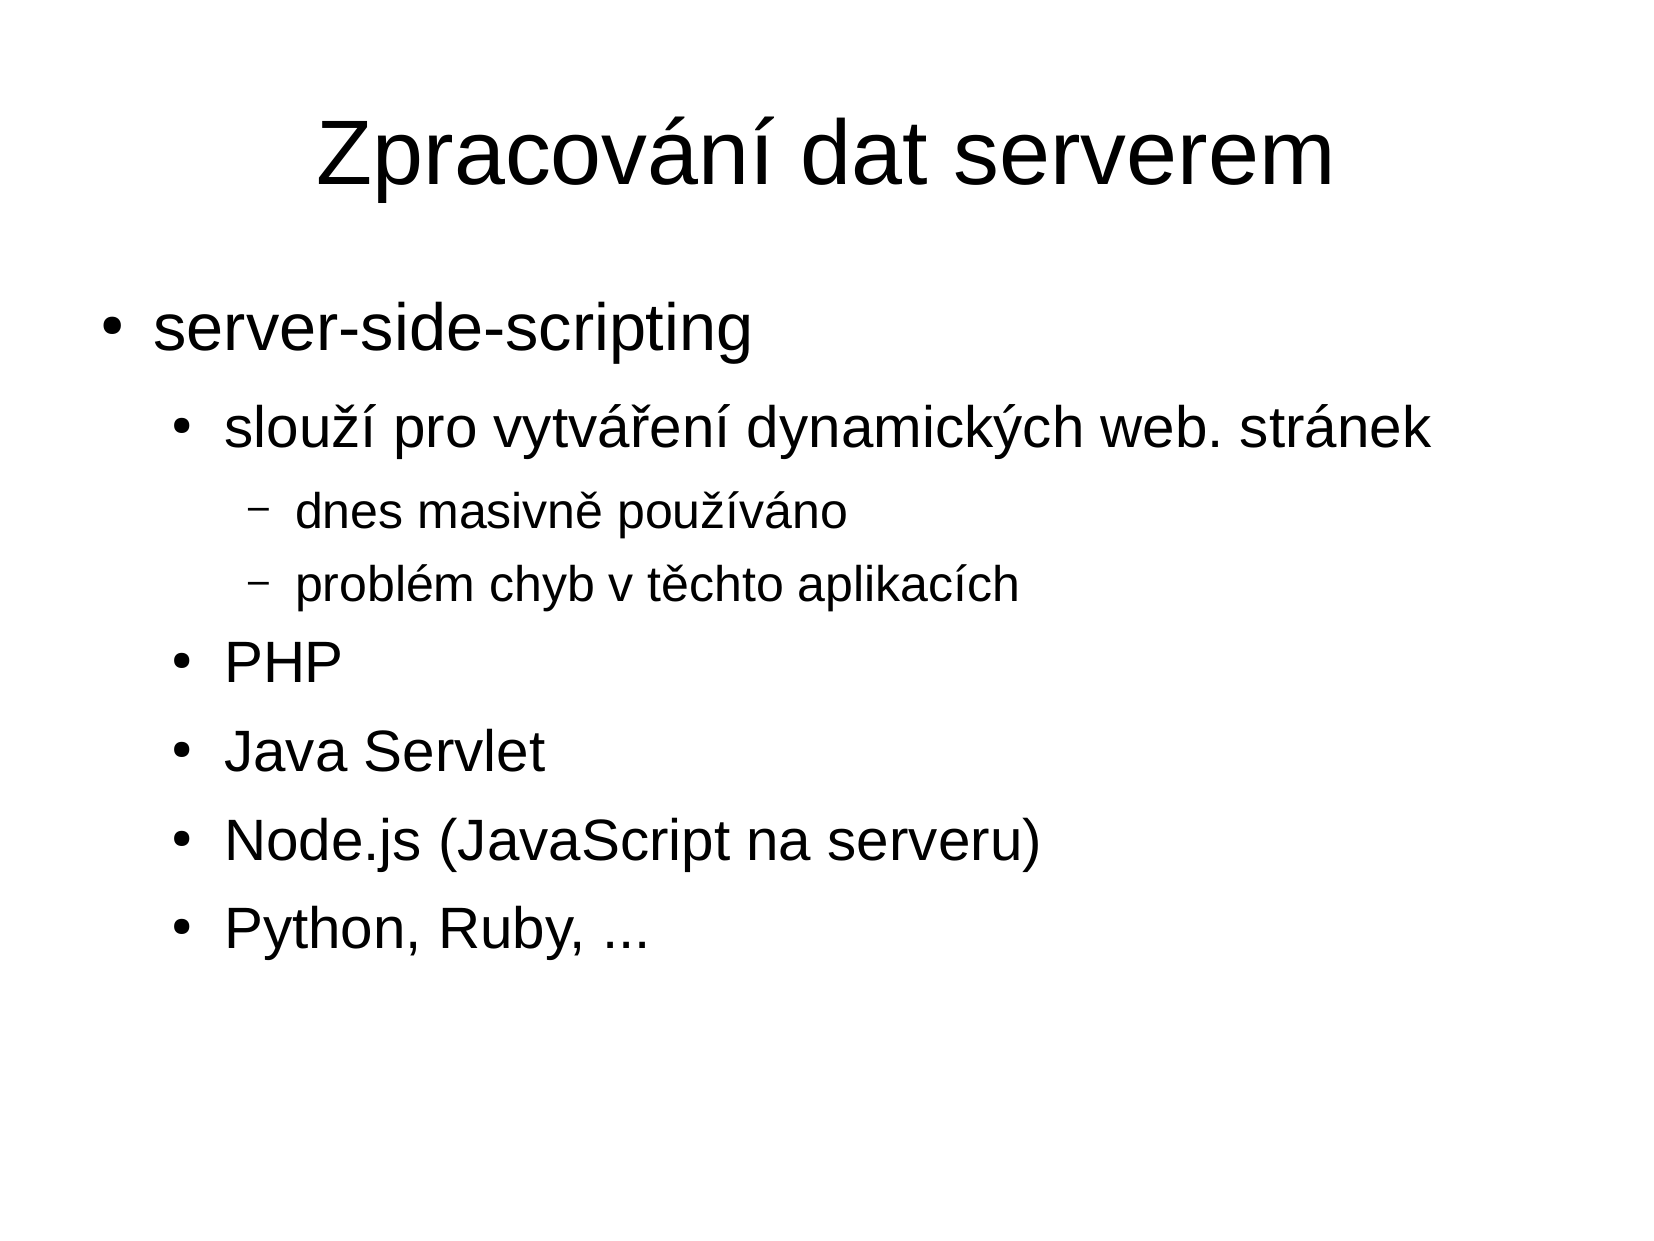

# Zpracování dat serverem
server-side-scripting
slouží pro vytváření dynamických web. stránek
dnes masivně používáno
problém chyb v těchto aplikacích
PHP
Java Servlet
Node.js (JavaScript na serveru)
Python, Ruby, ...